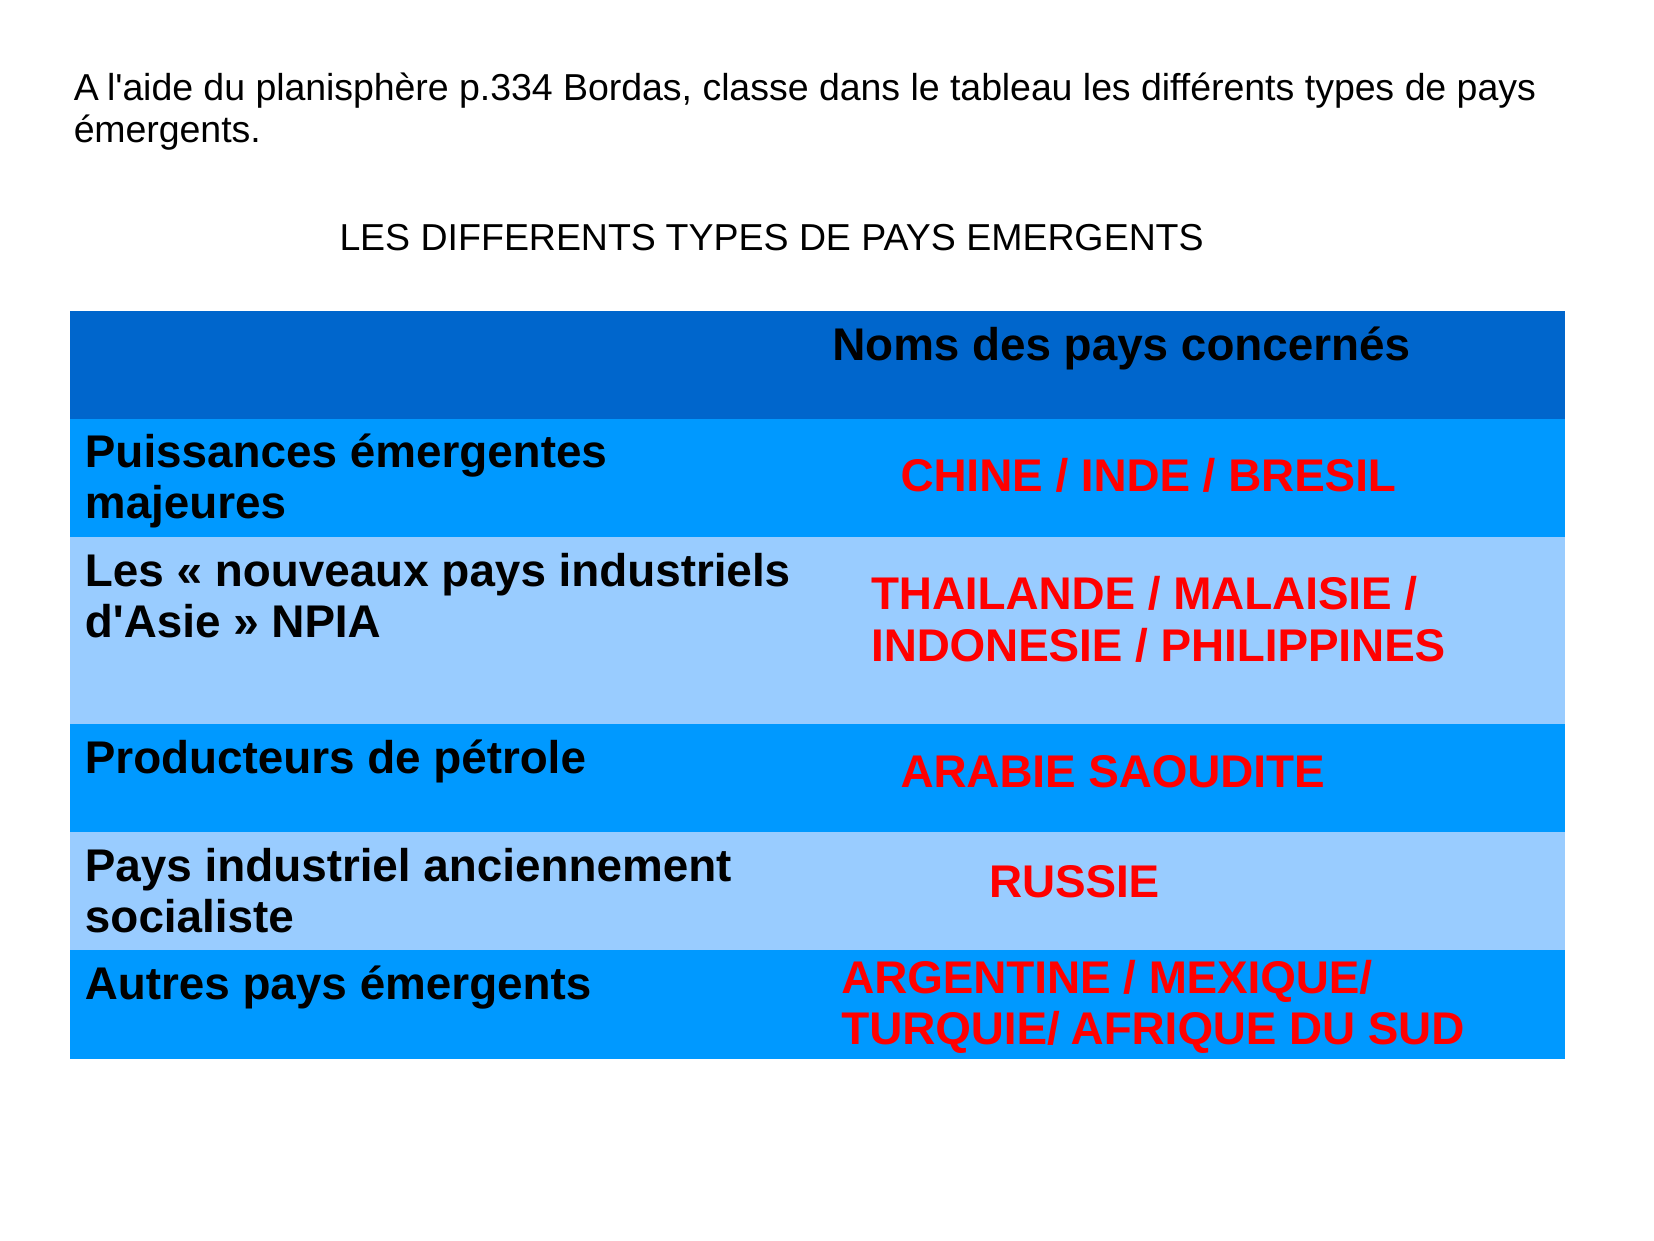

A l'aide du planisphère p.334 Bordas, classe dans le tableau les différents types de pays émergents.
LES DIFFERENTS TYPES DE PAYS EMERGENTS
| | Noms des pays concernés |
| --- | --- |
| Puissances émergentes majeures | |
| Les « nouveaux pays industriels d'Asie » NPIA | |
| Producteurs de pétrole | |
| Pays industriel anciennement socialiste | |
| Autres pays émergents | |
CHINE / INDE / BRESIL
THAILANDE / MALAISIE / INDONESIE / PHILIPPINES
ARABIE SAOUDITE
RUSSIE
ARGENTINE / MEXIQUE/ TURQUIE/ AFRIQUE DU SUD